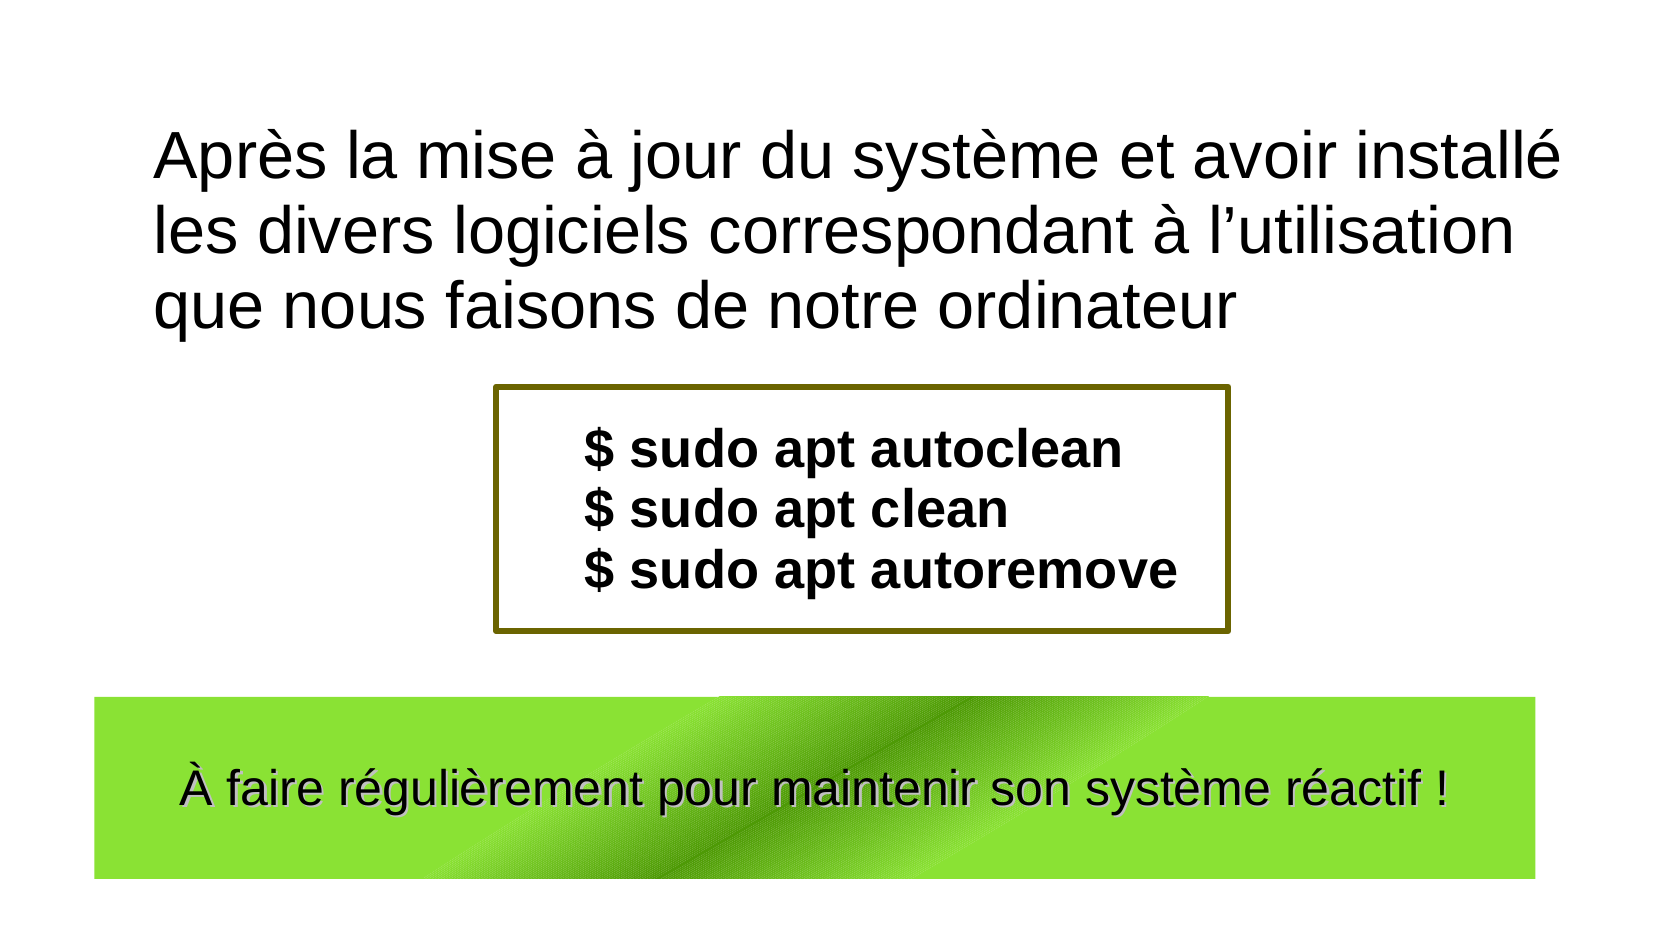

# Après la mise à jour du système et avoir installé les divers logiciels correspondant à l’utilisation que nous faisons de notre ordinateur
$ sudo apt autoclean
$ sudo apt clean
$ sudo apt autoremove
À faire régulièrement pour maintenir son système réactif !